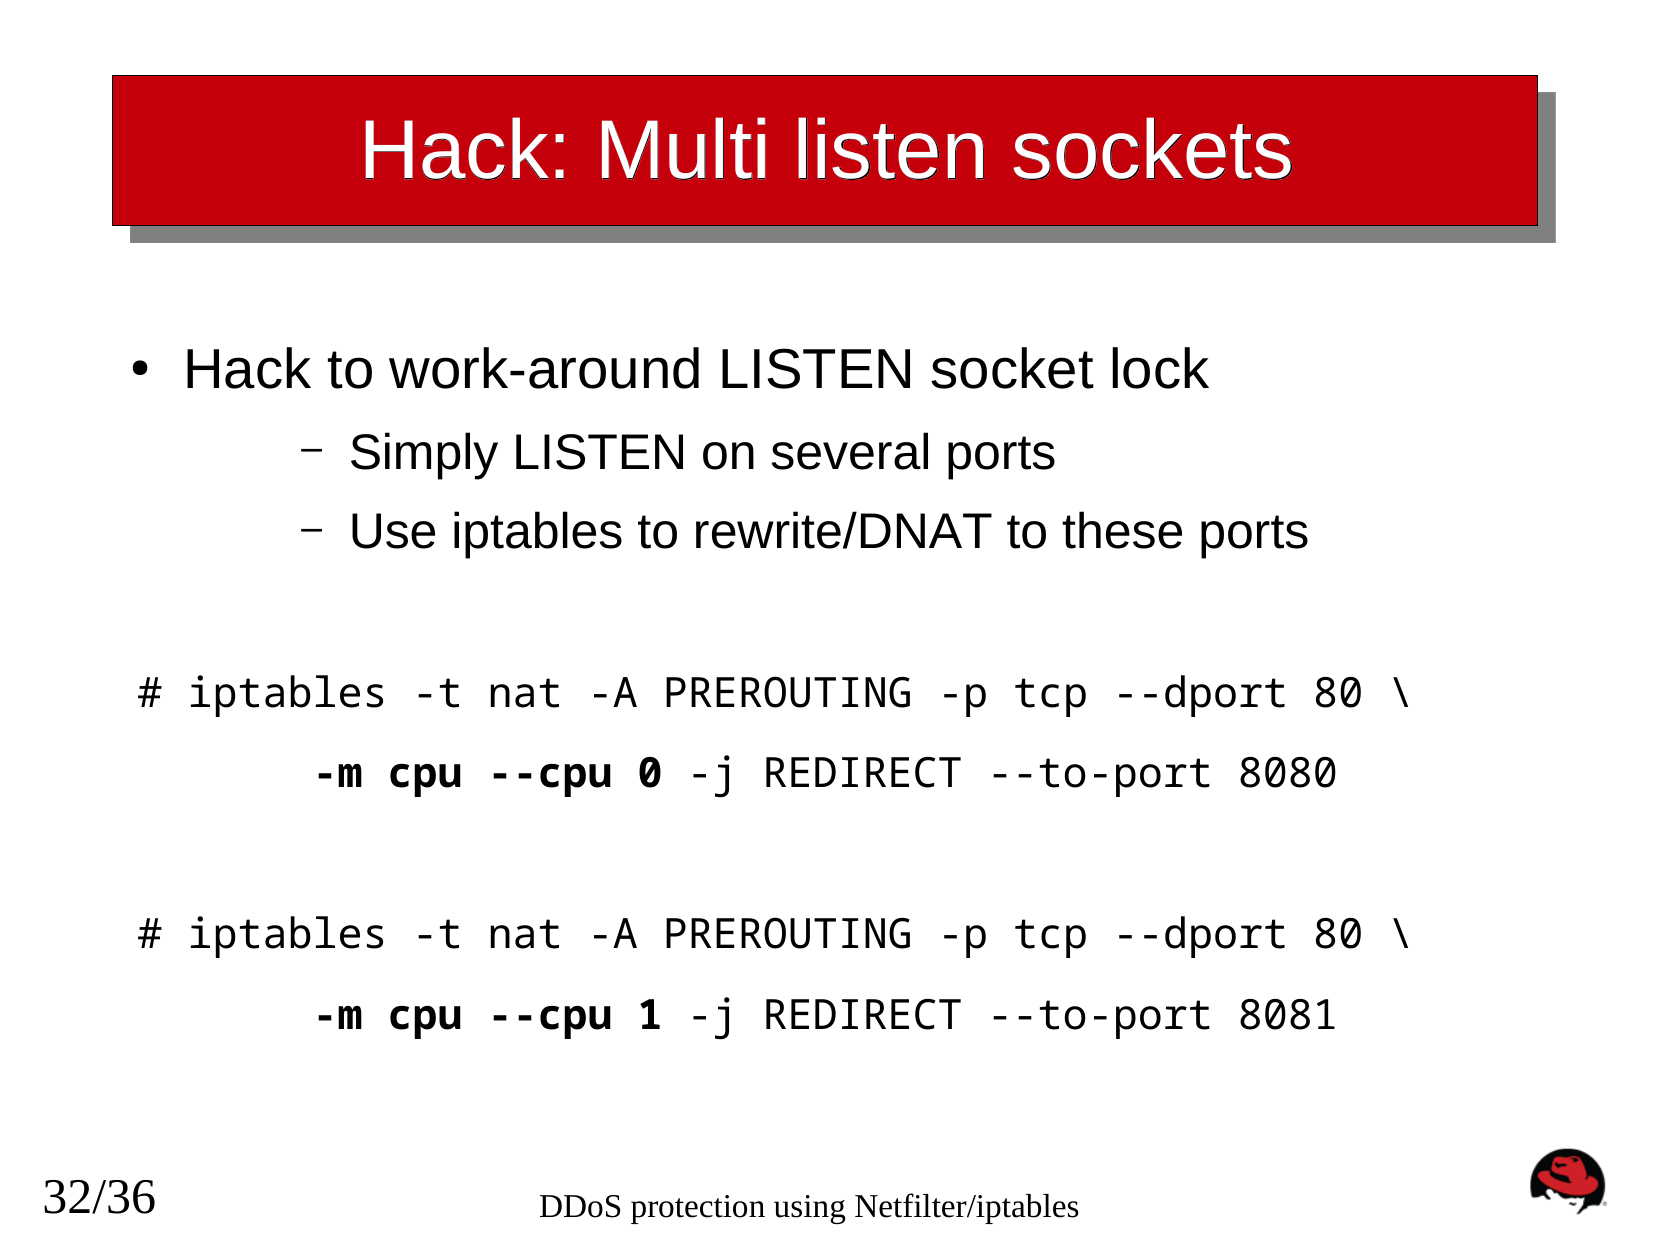

# Hack: Multi listen sockets
Hack to work-around LISTEN socket lock
Simply LISTEN on several ports
Use iptables to rewrite/DNAT to these ports
 # iptables -t nat -A PREROUTING -p tcp --dport 80 \
 -m cpu --cpu 0 -j REDIRECT --to-port 8080
 # iptables -t nat -A PREROUTING -p tcp --dport 80 \
 -m cpu --cpu 1 -j REDIRECT --to-port 8081